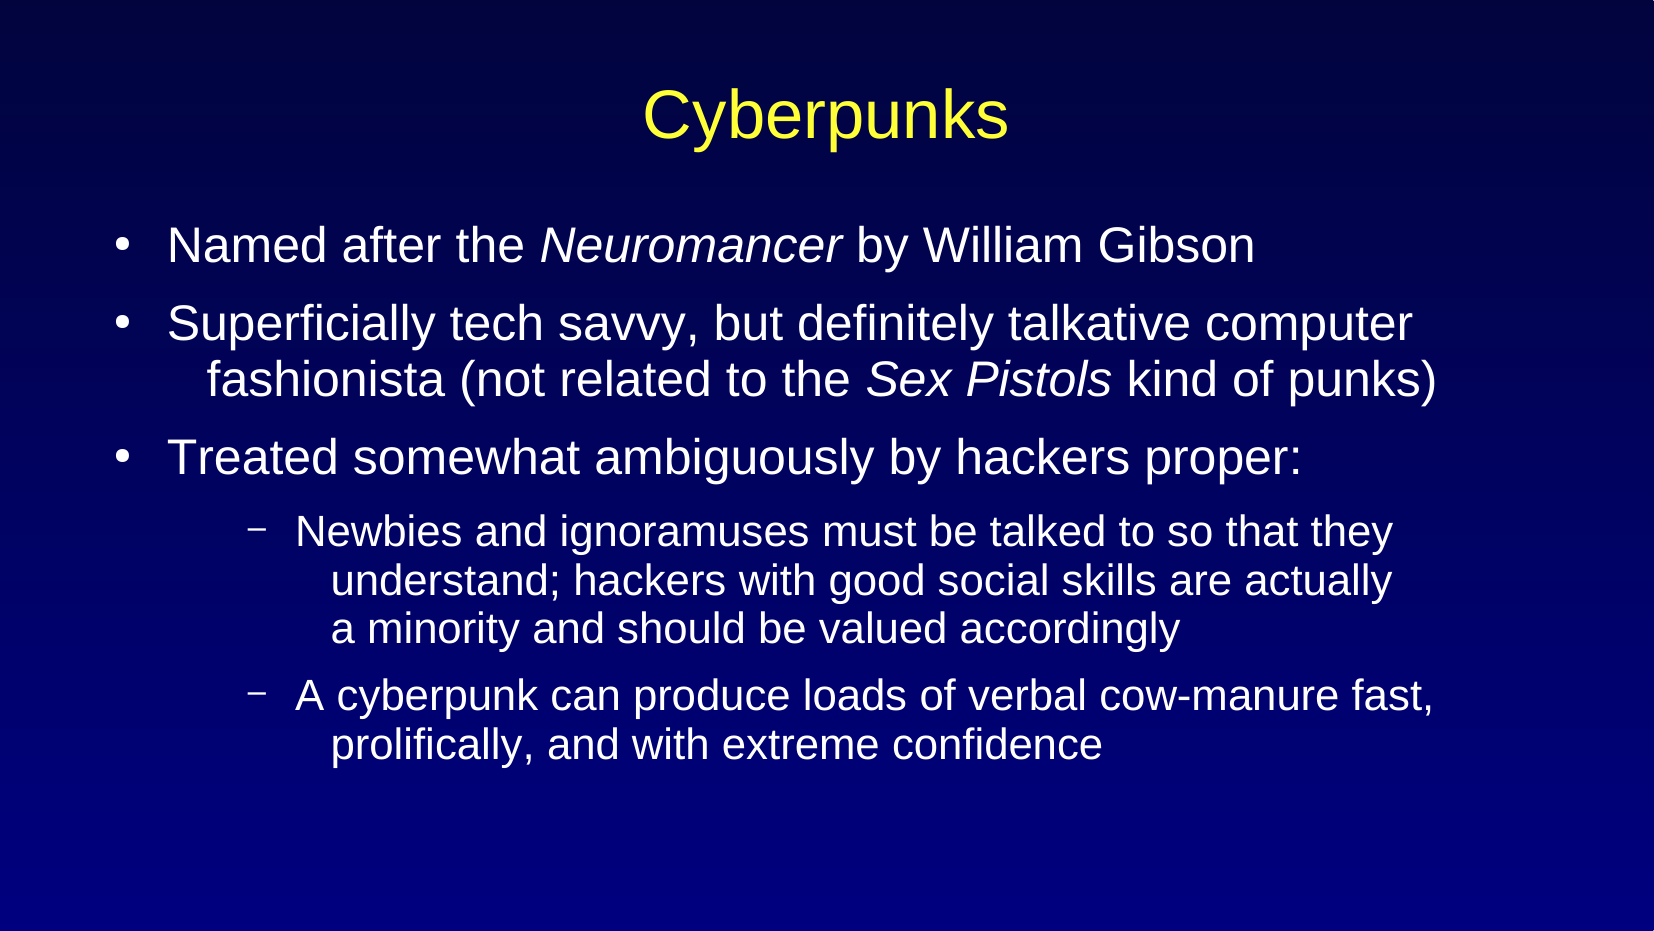

# Cyberpunks
Named after the Neuromancer by William Gibson
Superficially tech savvy, but definitely talkative computer fashionista (not related to the Sex Pistols kind of punks)
Treated somewhat ambiguously by hackers proper:
Newbies and ignoramuses must be talked to so that they understand; hackers with good social skills are actually
a minority and should be valued accordingly
A cyberpunk can produce loads of verbal cow-manure fast, prolifically, and with extreme confidence